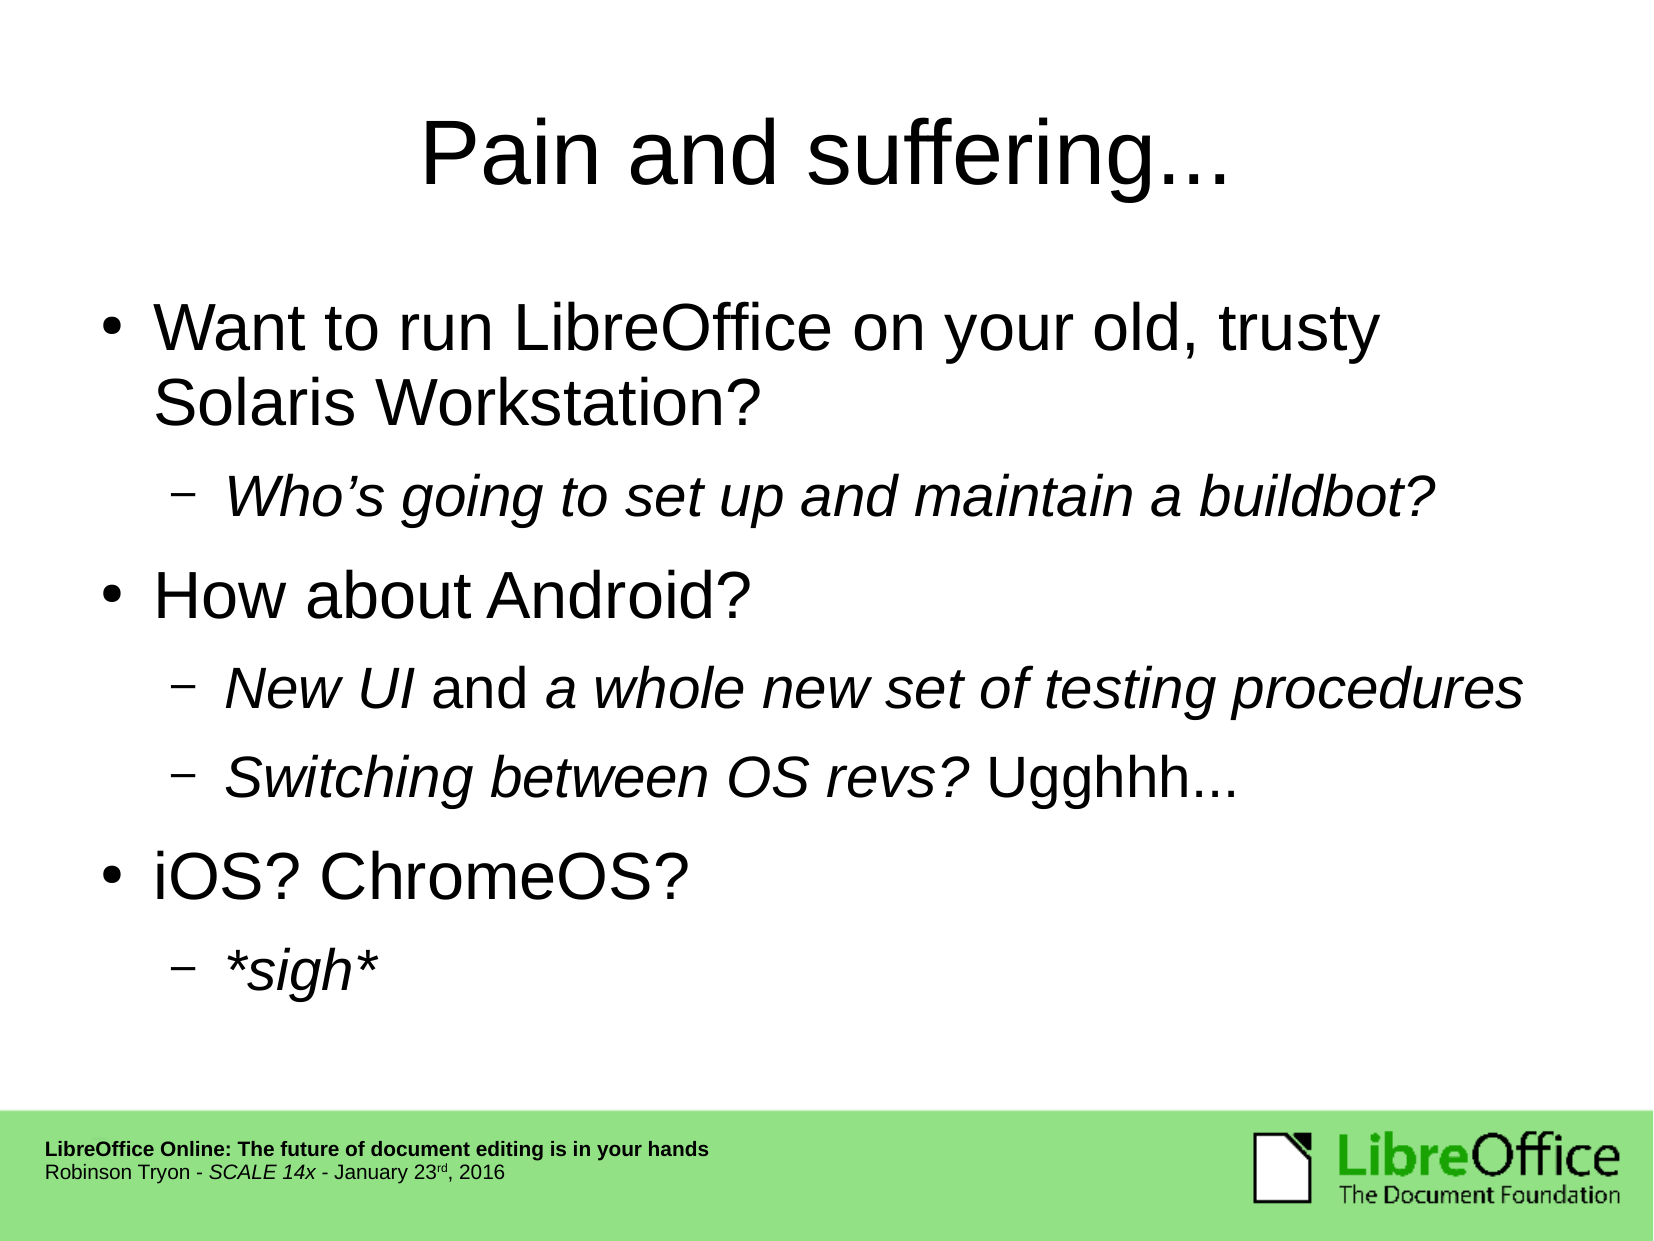

# Pain and suffering...
Want to run LibreOffice on your old, trusty Solaris Workstation?
Who’s going to set up and maintain a buildbot?
How about Android?
New UI and a whole new set of testing procedures
Switching between OS revs? Ugghhh...
iOS? ChromeOS?
*sigh*